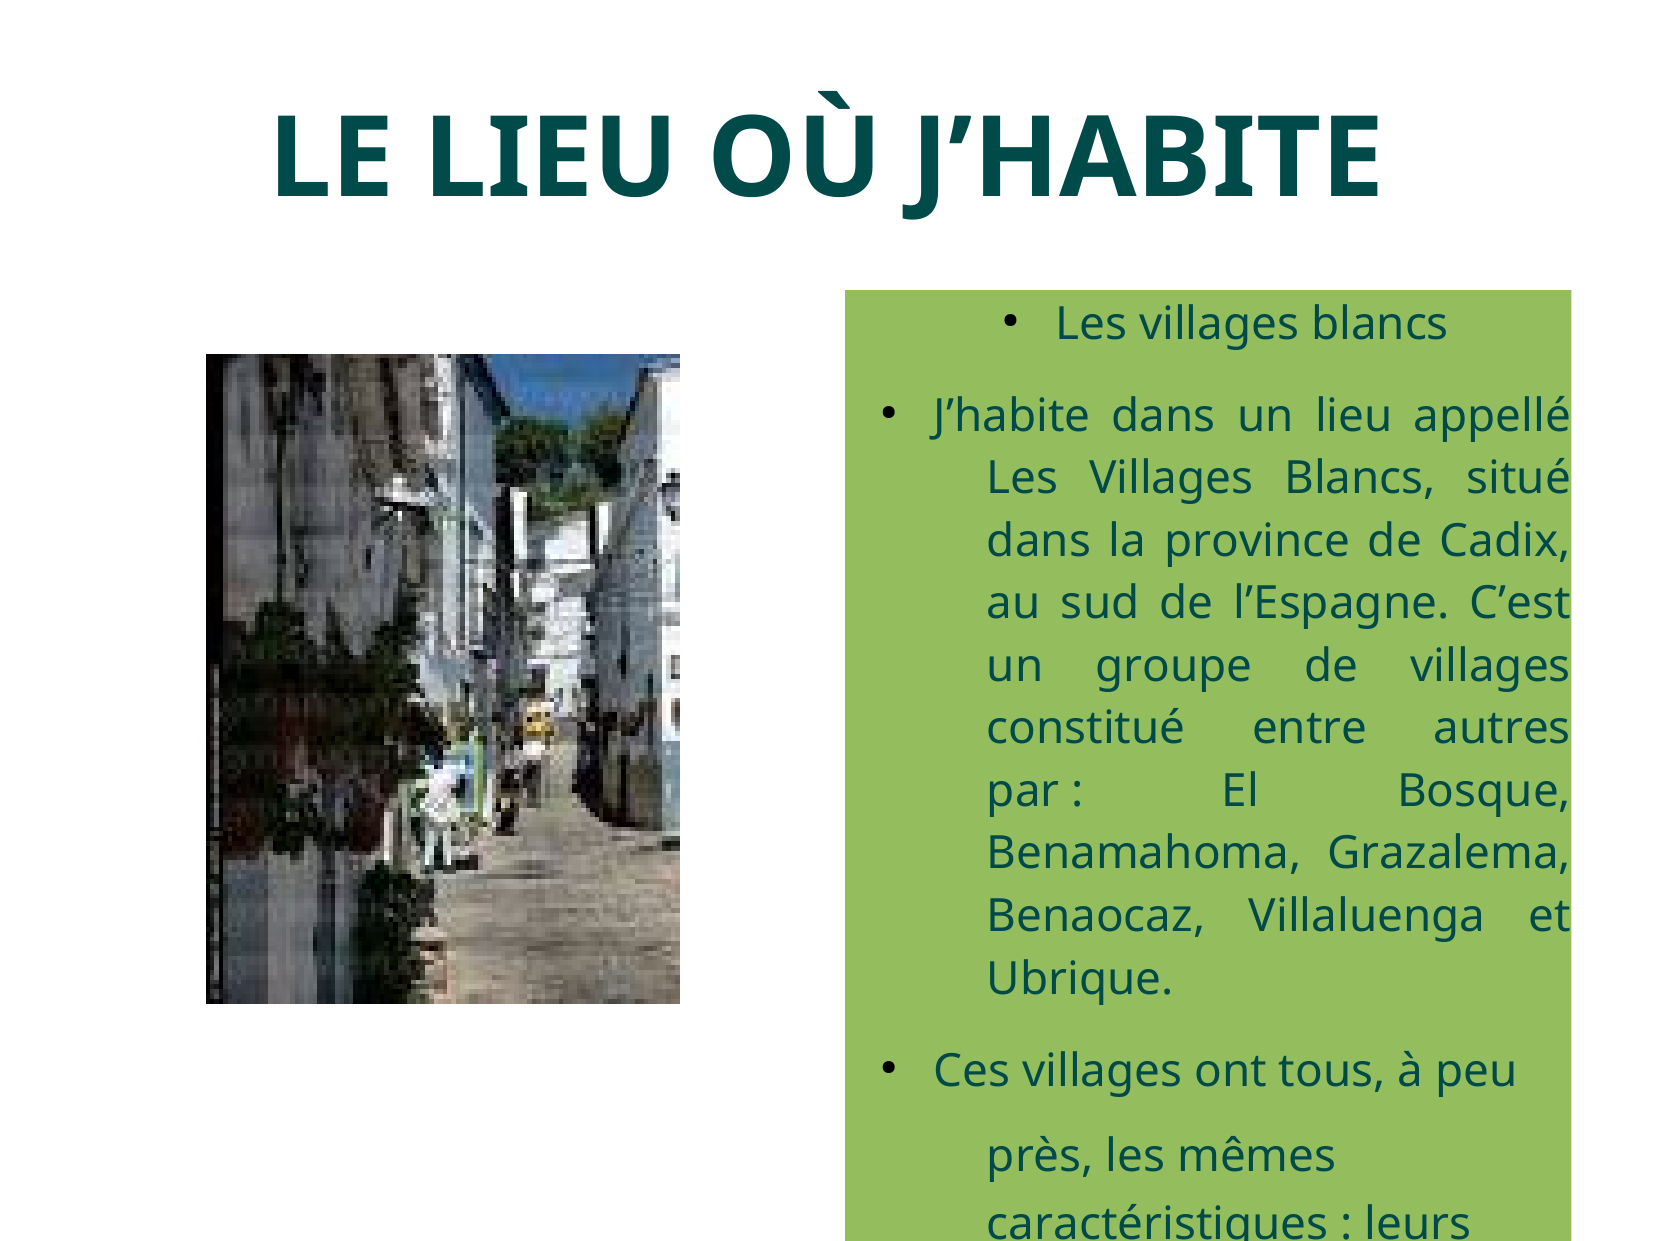

# LE LIEU OÙ J’HABITE
Les villages blancs
J’habite dans un lieu appellé Les Villages Blancs, situé dans la province de Cadix, au sud de l’Espagne. C’est un groupe de villages constitué entre autres par : El Bosque, Benamahoma, Grazalema, Benaocaz, Villaluenga et Ubrique.
Ces villages ont tous, à peu près, les mêmes caractéristiques : leurs rues sont étroites et en pente raide. Leurs maisons sont blanches et pas très hautes.